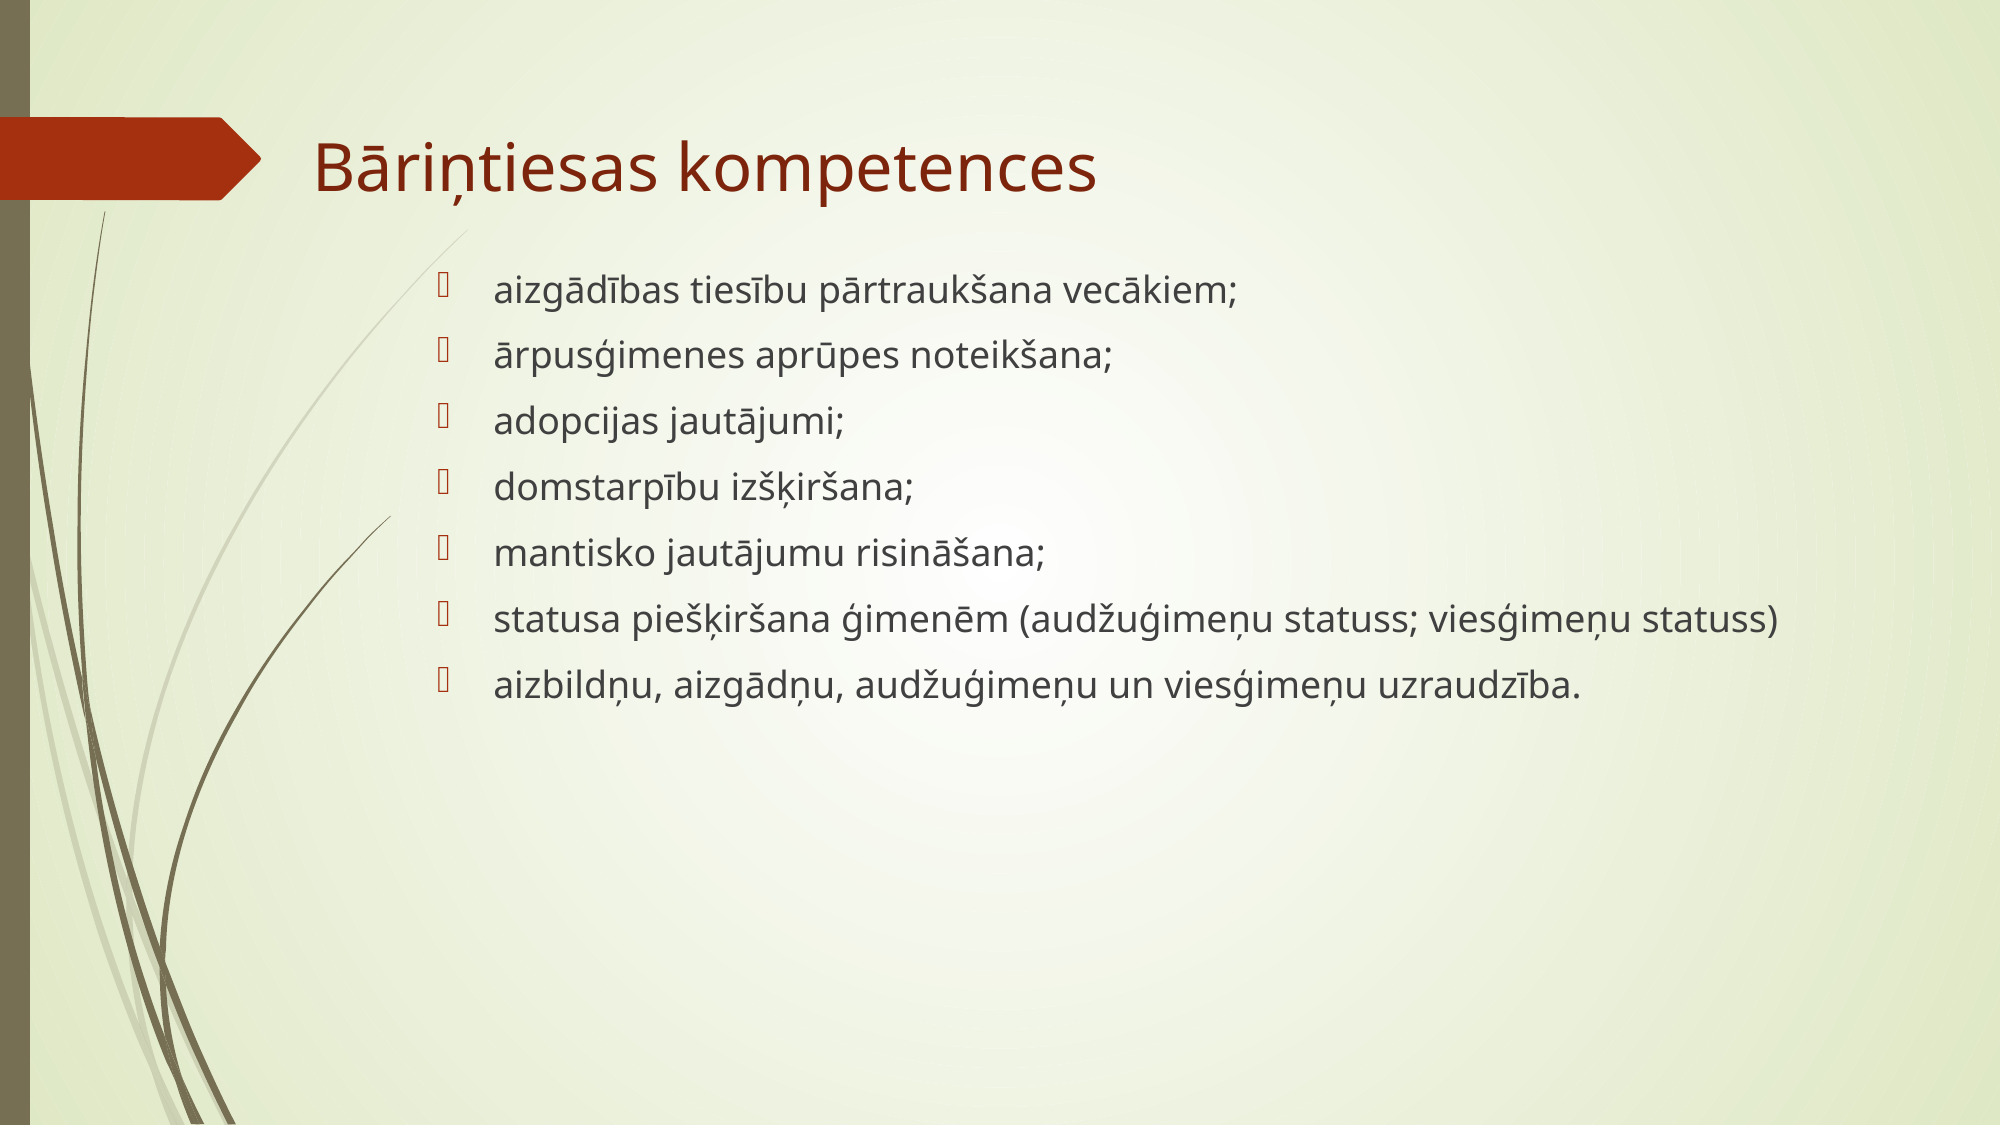

# Bāriņtiesas kompetences
aizgādības tiesību pārtraukšana vecākiem;
ārpusģimenes aprūpes noteikšana;
adopcijas jautājumi;
domstarpību izšķiršana;
mantisko jautājumu risināšana;
statusa piešķiršana ģimenēm (audžuģimeņu statuss; viesģimeņu statuss)
aizbildņu, aizgādņu, audžuģimeņu un viesģimeņu uzraudzība.